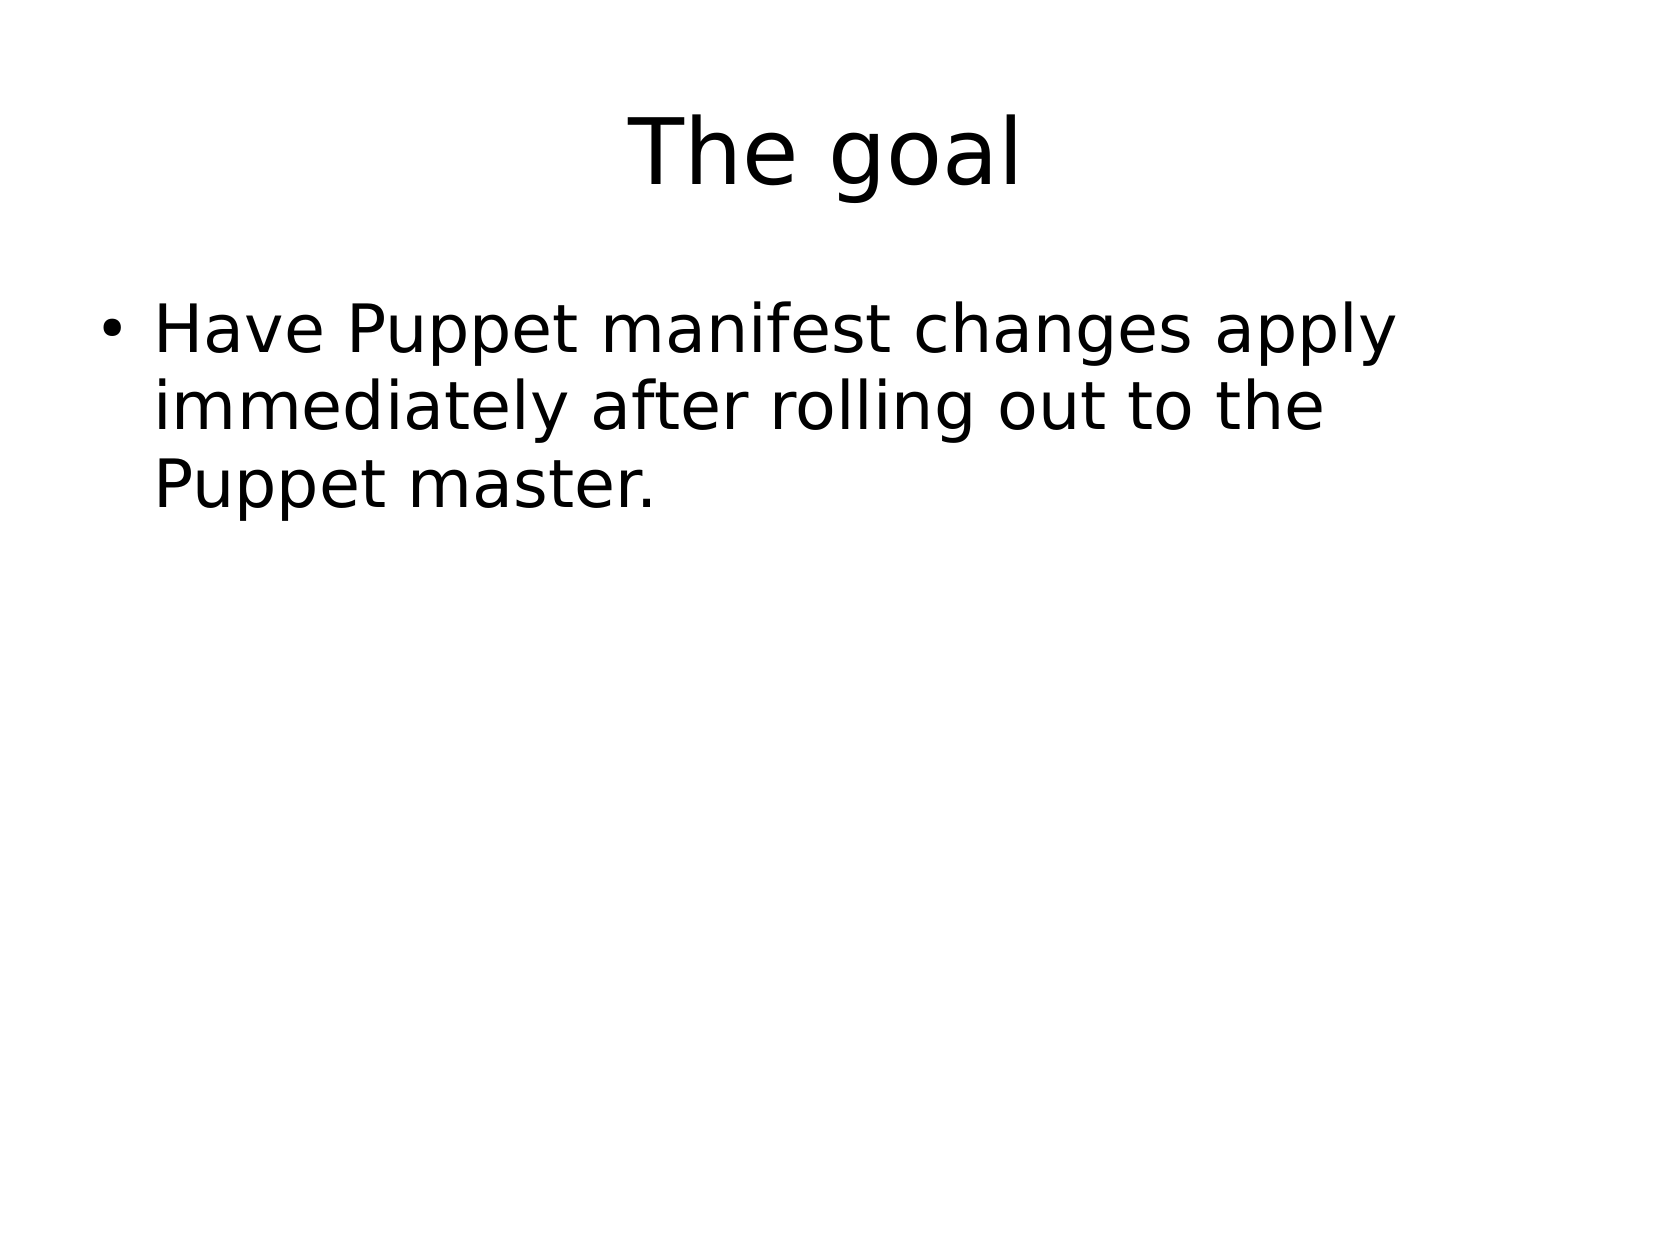

# The goal
Have Puppet manifest changes apply immediately after rolling out to the Puppet master.